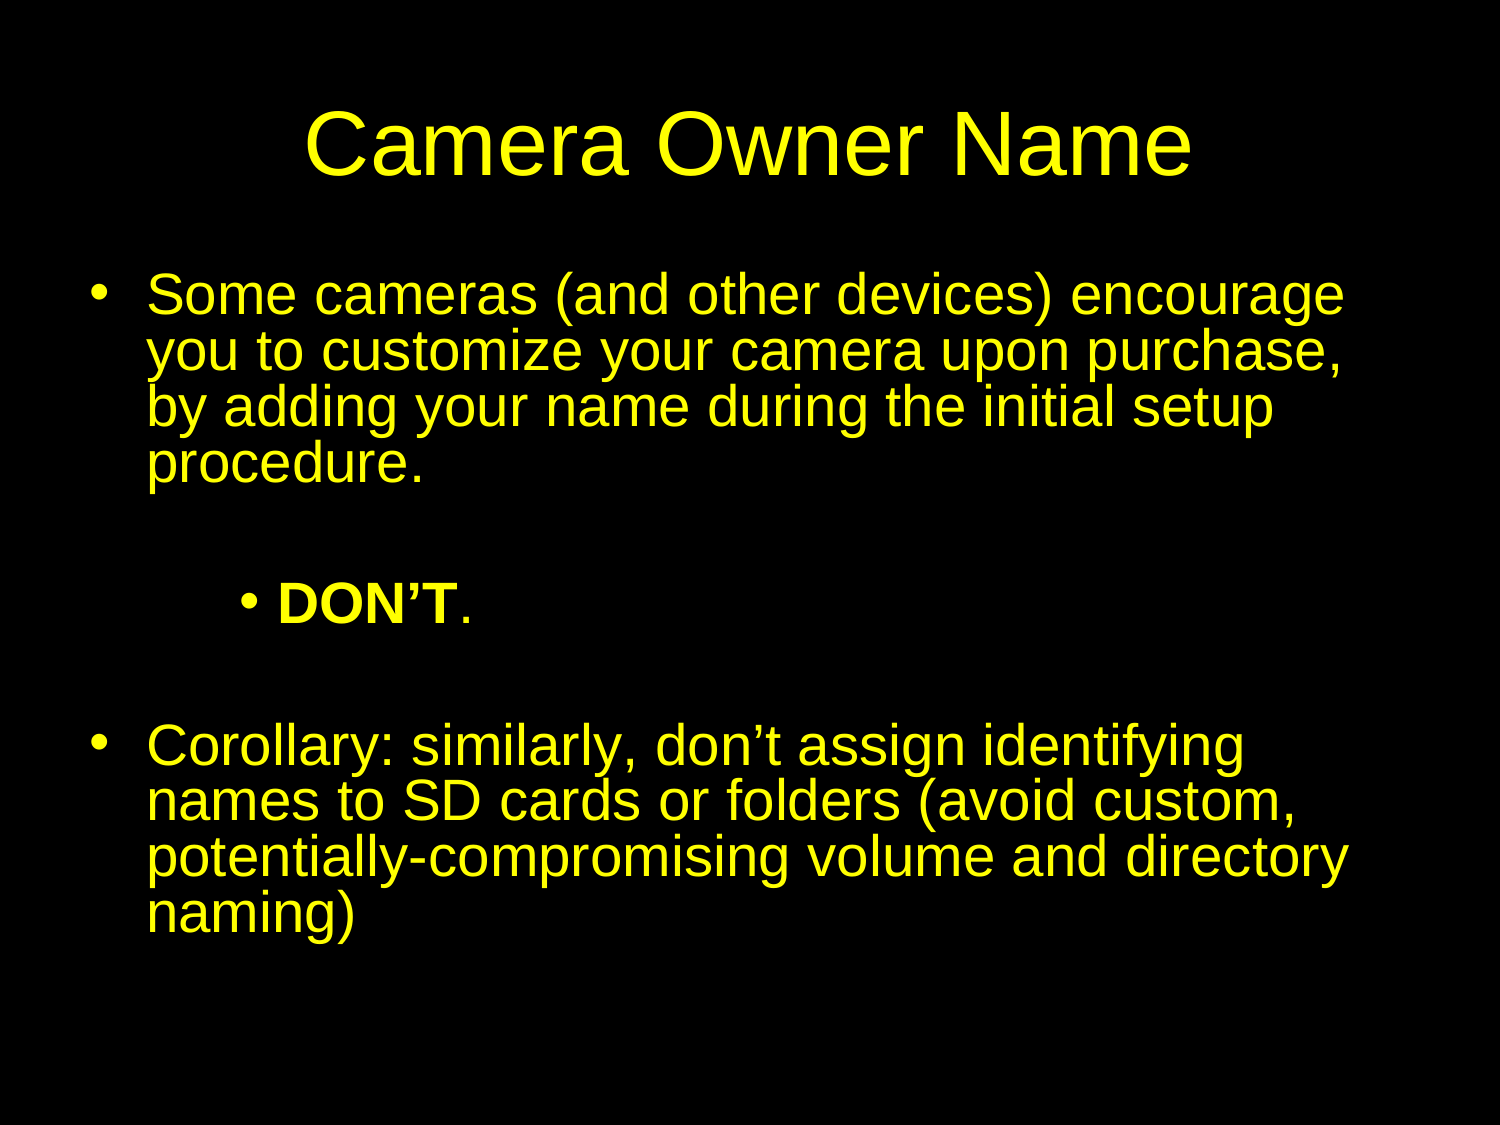

# Camera Owner Name
Some cameras (and other devices) encourage you to customize your camera upon purchase, by adding your name during the initial setup procedure.
DON’T.
Corollary: similarly, don’t assign identifying names to SD cards or folders (avoid custom, potentially-compromising volume and directory naming)